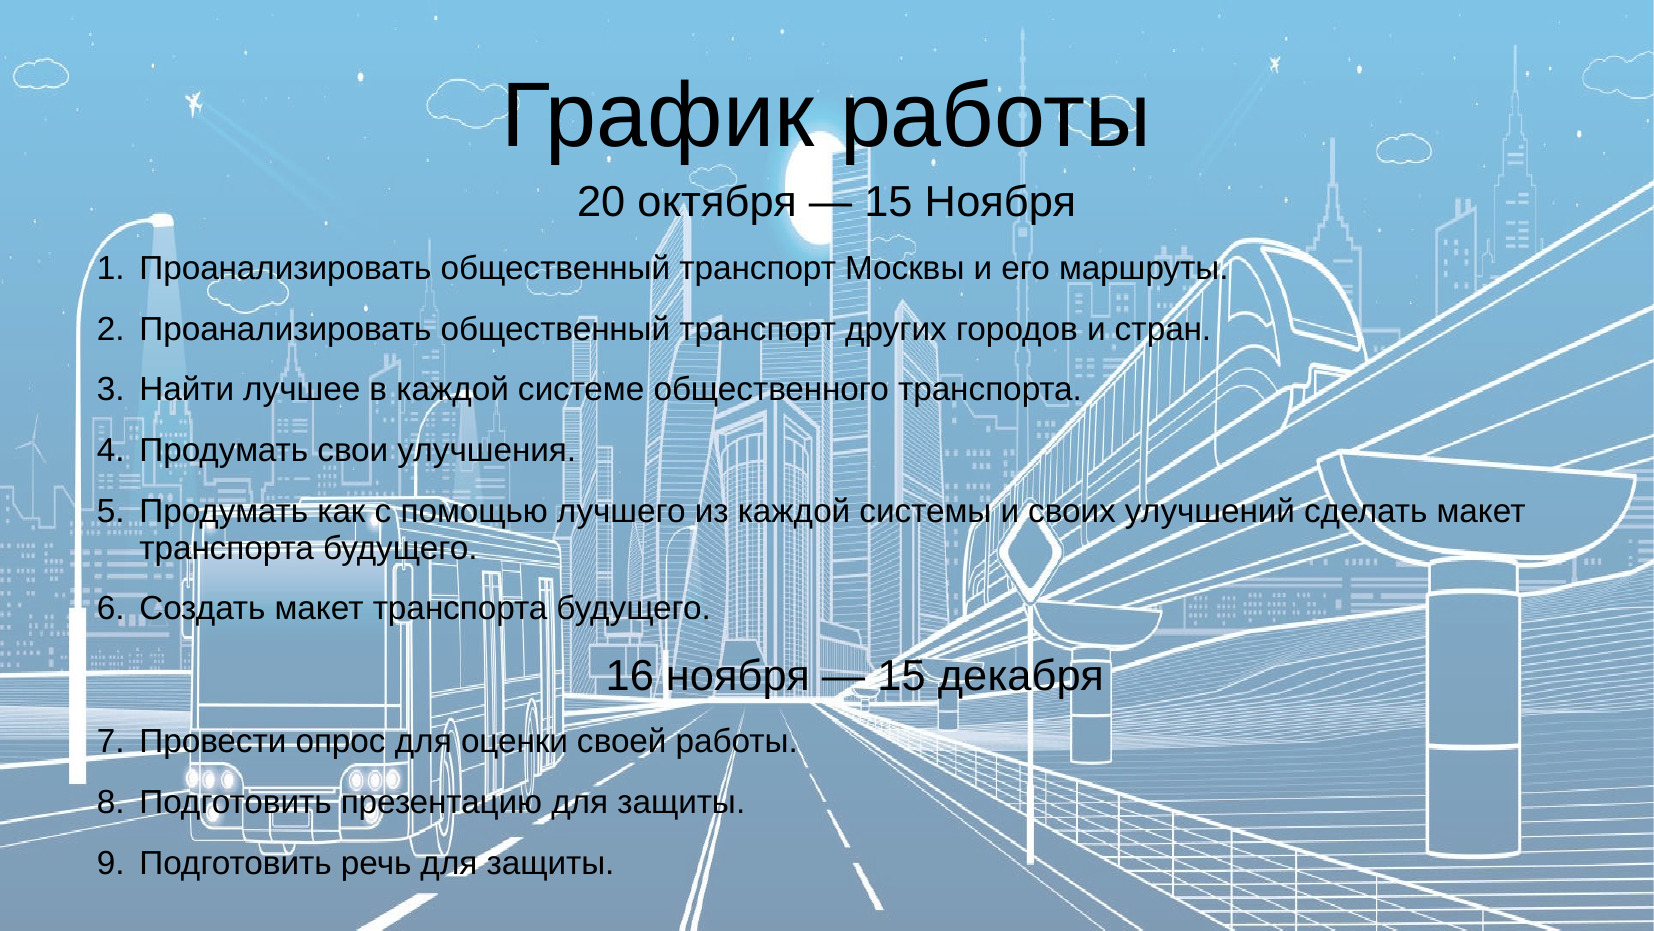

# График работы
20 октября — 15 Ноября
Проанализировать общественный транспорт Москвы и его маршруты.
Проанализировать общественный транспорт других городов и стран.
Найти лучшее в каждой системе общественного транспорта.
Продумать свои улучшения.
Продумать как с помощью лучшего из каждой системы и своих улучшений сделать макет транспорта будущего.
Создать макет транспорта будущего.
16 ноября — 15 декабря
Провести опрос для оценки своей работы.
Подготовить презентацию для защиты.
Подготовить речь для защиты.